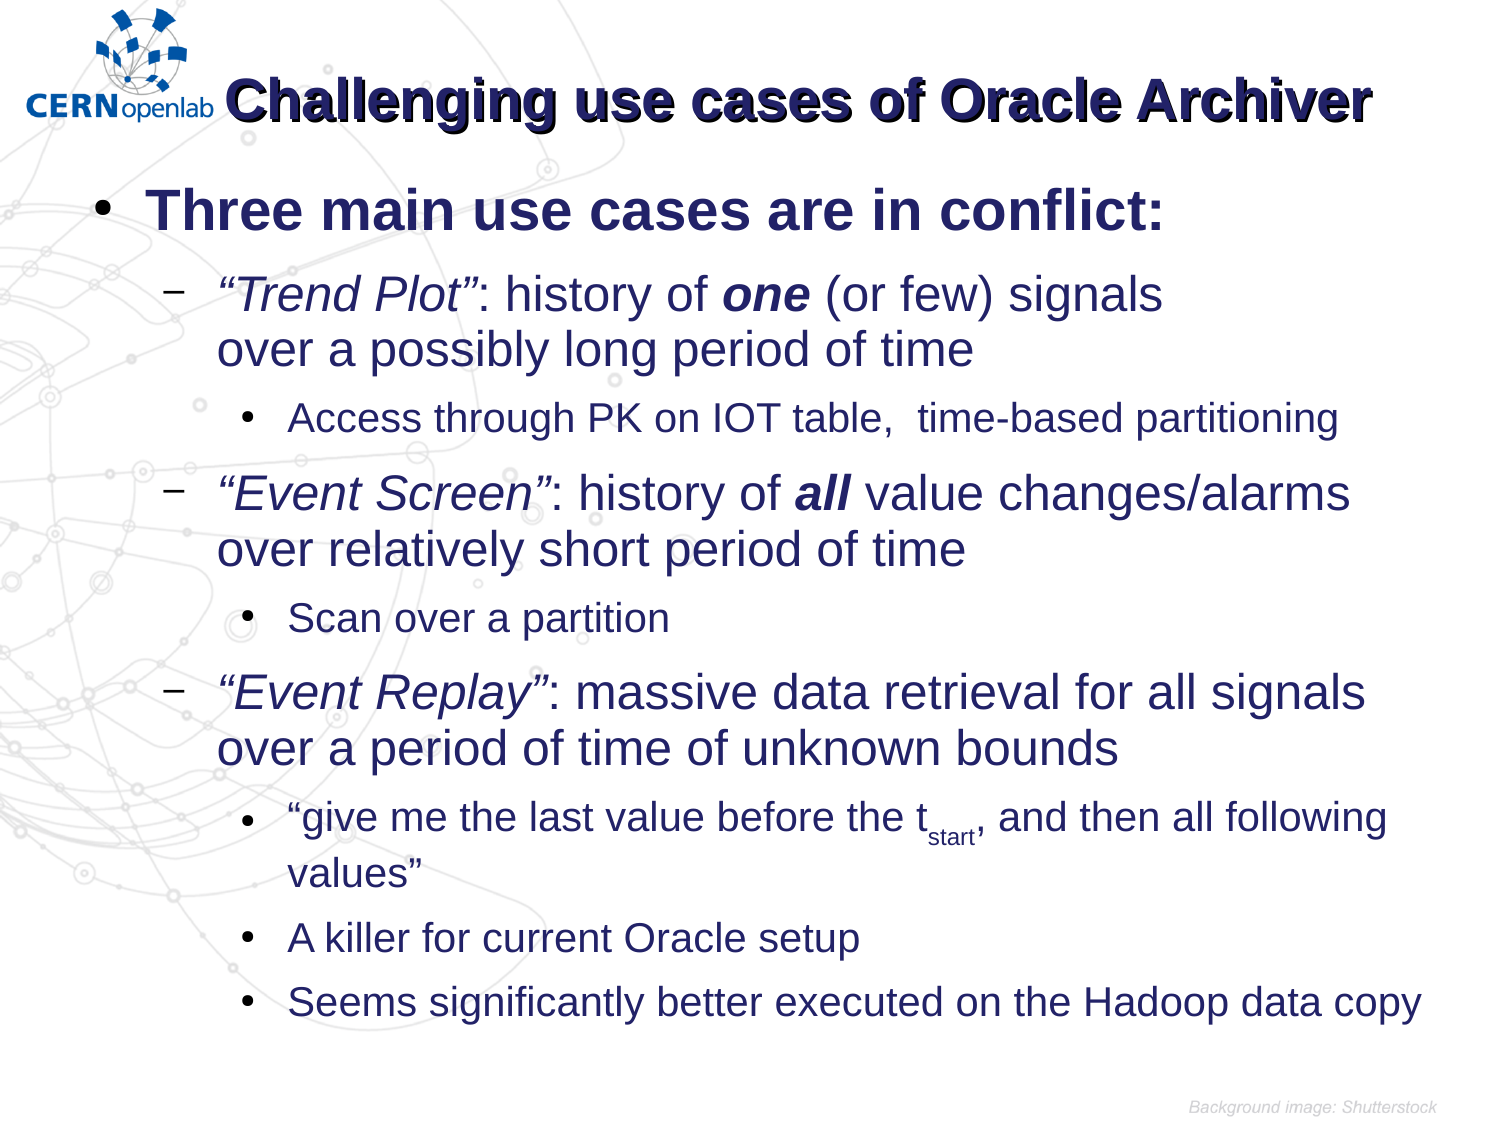

# Challenging use cases of Oracle Archiver
Three main use cases are in conflict:
“Trend Plot”: history of one (or few) signals
over a possibly long period of time
Access through PK on IOT table, time-based partitioning
“Event Screen”: history of all value changes/alarms
over relatively short period of time
Scan over a partition
“Event Replay”: massive data retrieval for all signals over a period of time of unknown bounds
“give me the last value before the tstart, and then all following values”
A killer for current Oracle setup
Seems significantly better executed on the Hadoop data copy